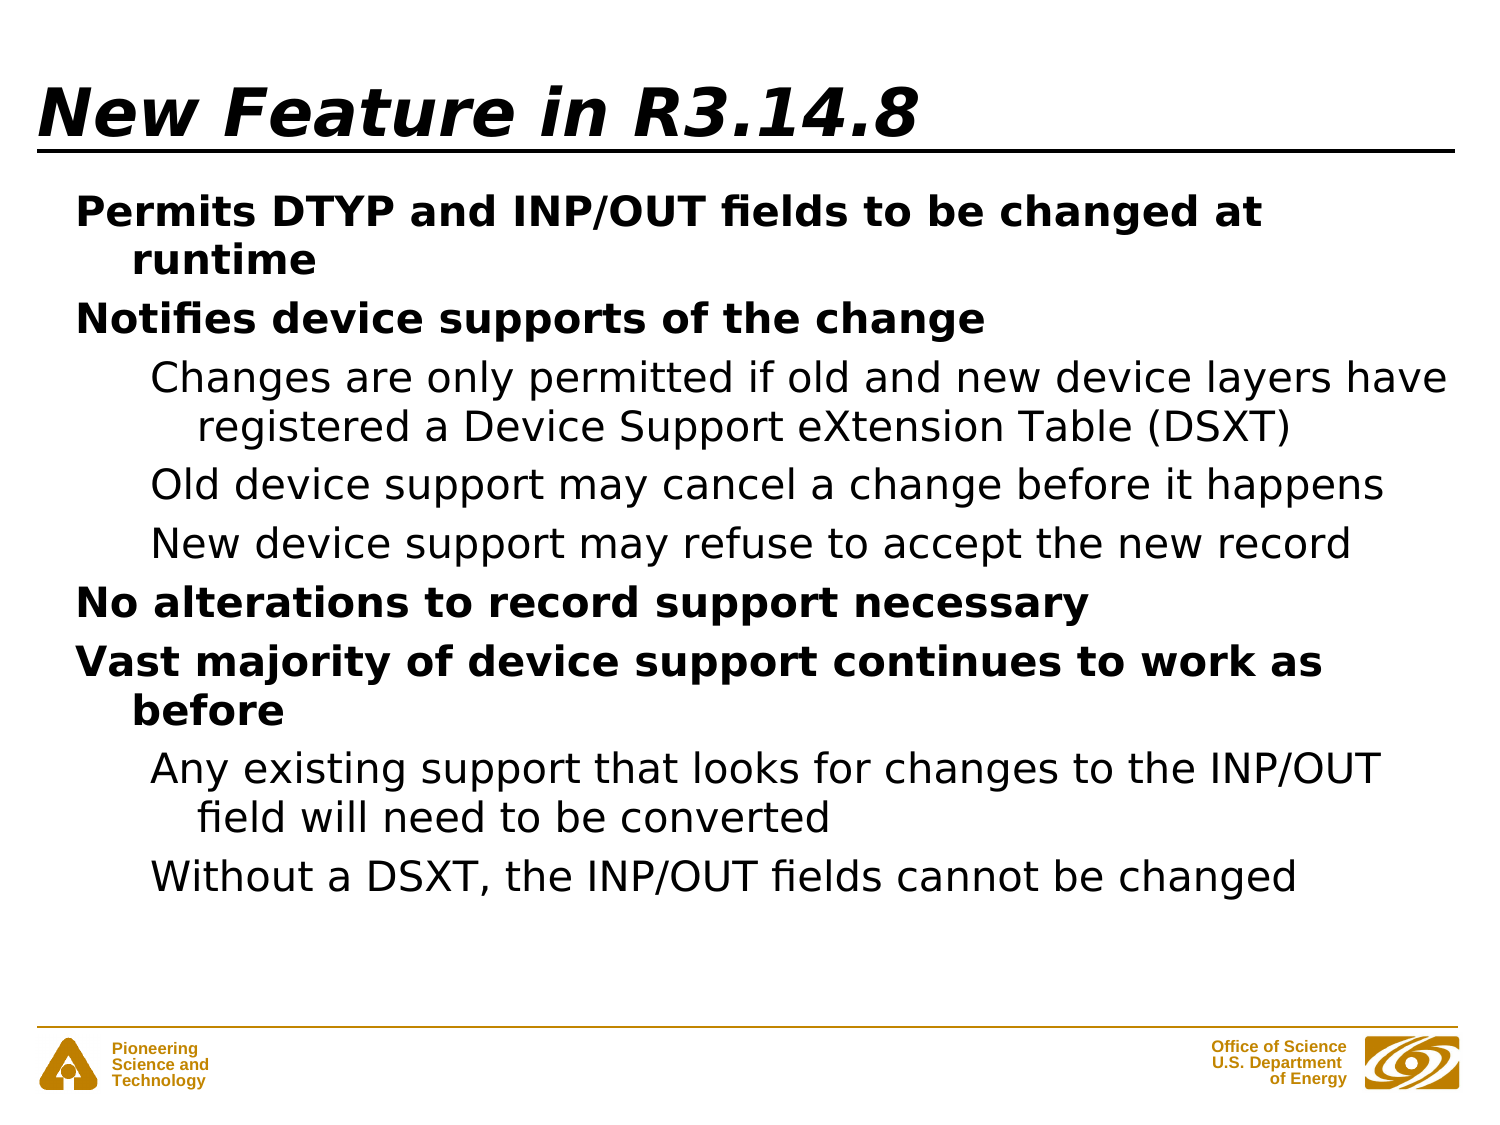

# New Feature in R3.14.8
Permits DTYP and INP/OUT fields to be changed at runtime
Notifies device supports of the change
Changes are only permitted if old and new device layers have registered a Device Support eXtension Table (DSXT)
Old device support may cancel a change before it happens
New device support may refuse to accept the new record
No alterations to record support necessary
Vast majority of device support continues to work as before
Any existing support that looks for changes to the INP/OUT field will need to be converted
Without a DSXT, the INP/OUT fields cannot be changed